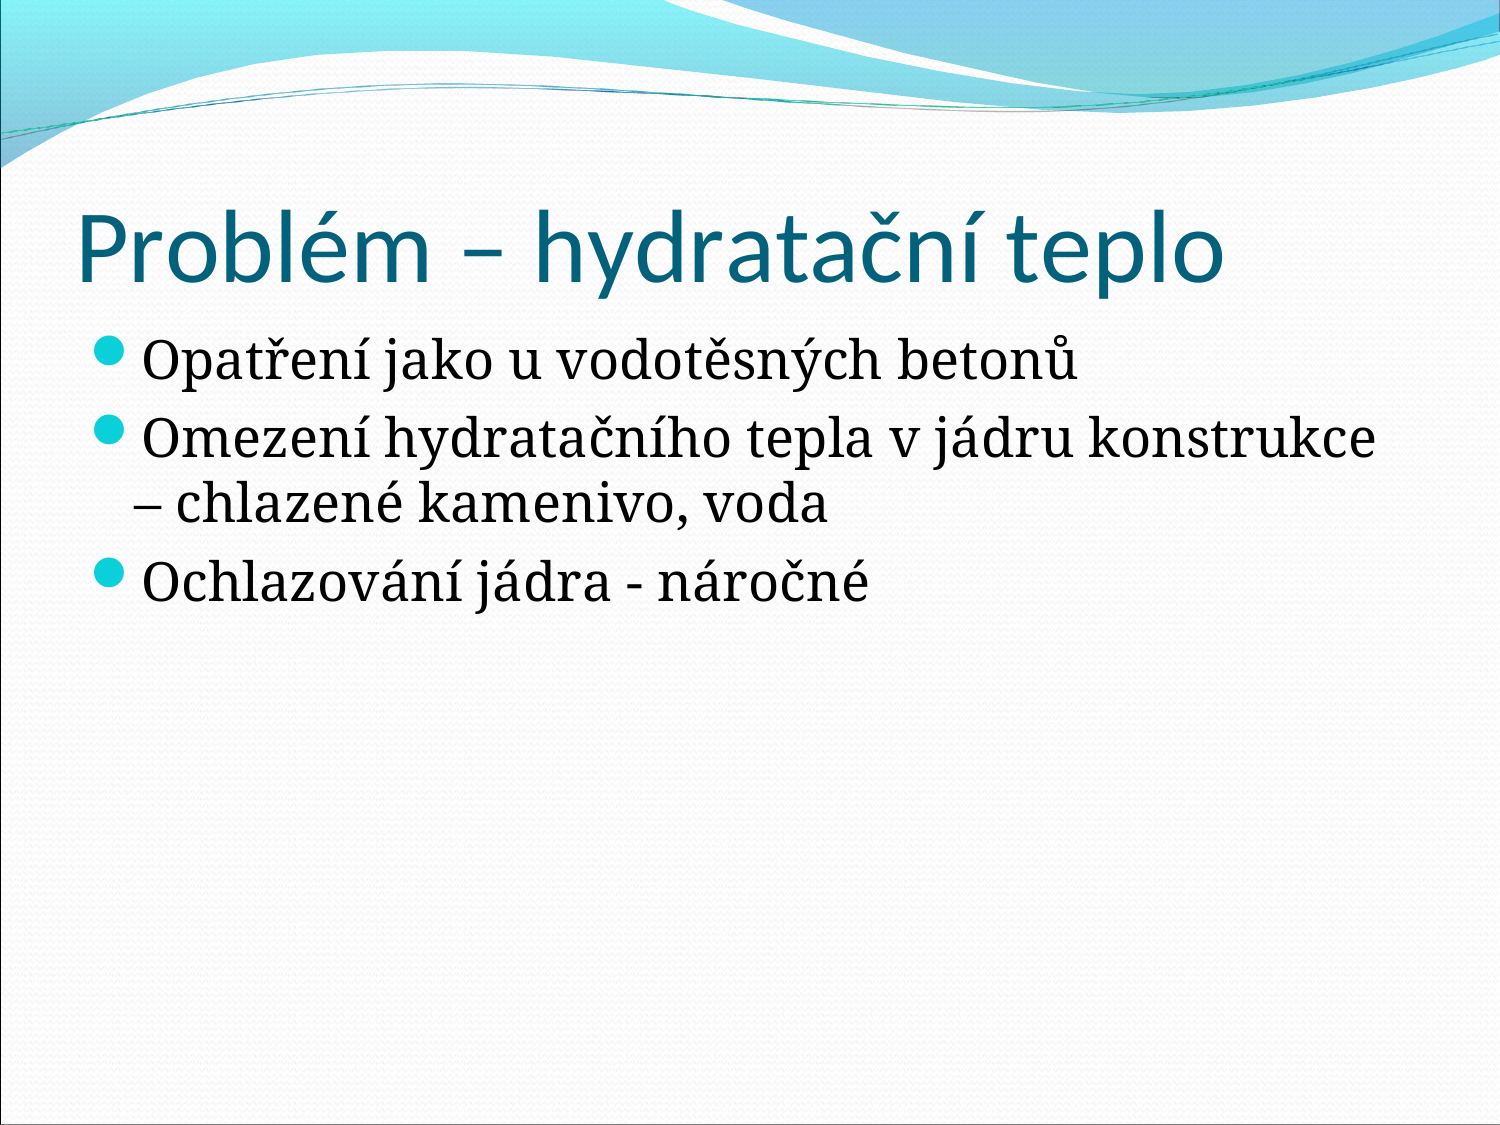

# Problém – hydratační teplo
Opatření jako u vodotěsných betonů
Omezení hydratačního tepla v jádru konstrukce – chlazené kamenivo, voda
Ochlazování jádra - náročné